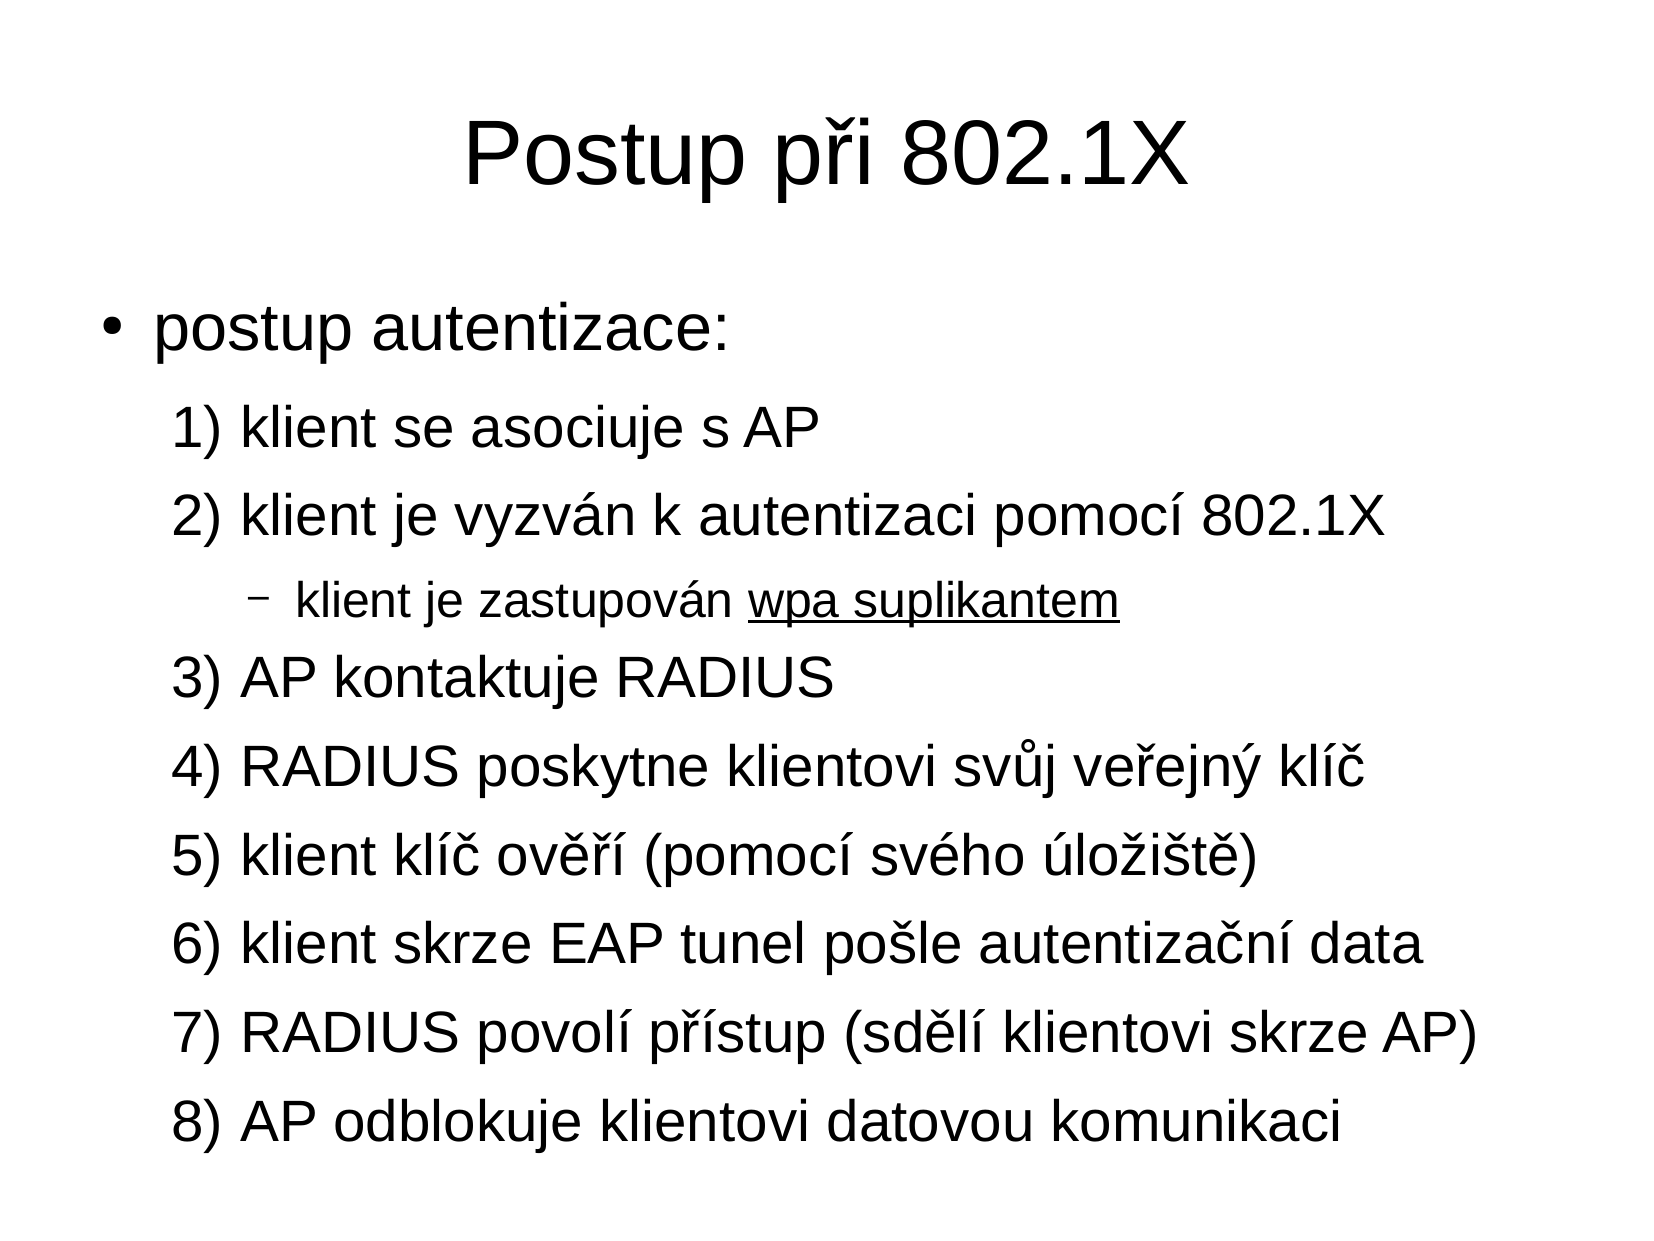

# Postup při 802.1X
postup autentizace:
 klient se asociuje s AP
 klient je vyzván k autentizaci pomocí 802.1X
klient je zastupován wpa suplikantem
 AP kontaktuje RADIUS
 RADIUS poskytne klientovi svůj veřejný klíč
 klient klíč ověří (pomocí svého úložiště)
 klient skrze EAP tunel pošle autentizační data
 RADIUS povolí přístup (sdělí klientovi skrze AP)
 AP odblokuje klientovi datovou komunikaci